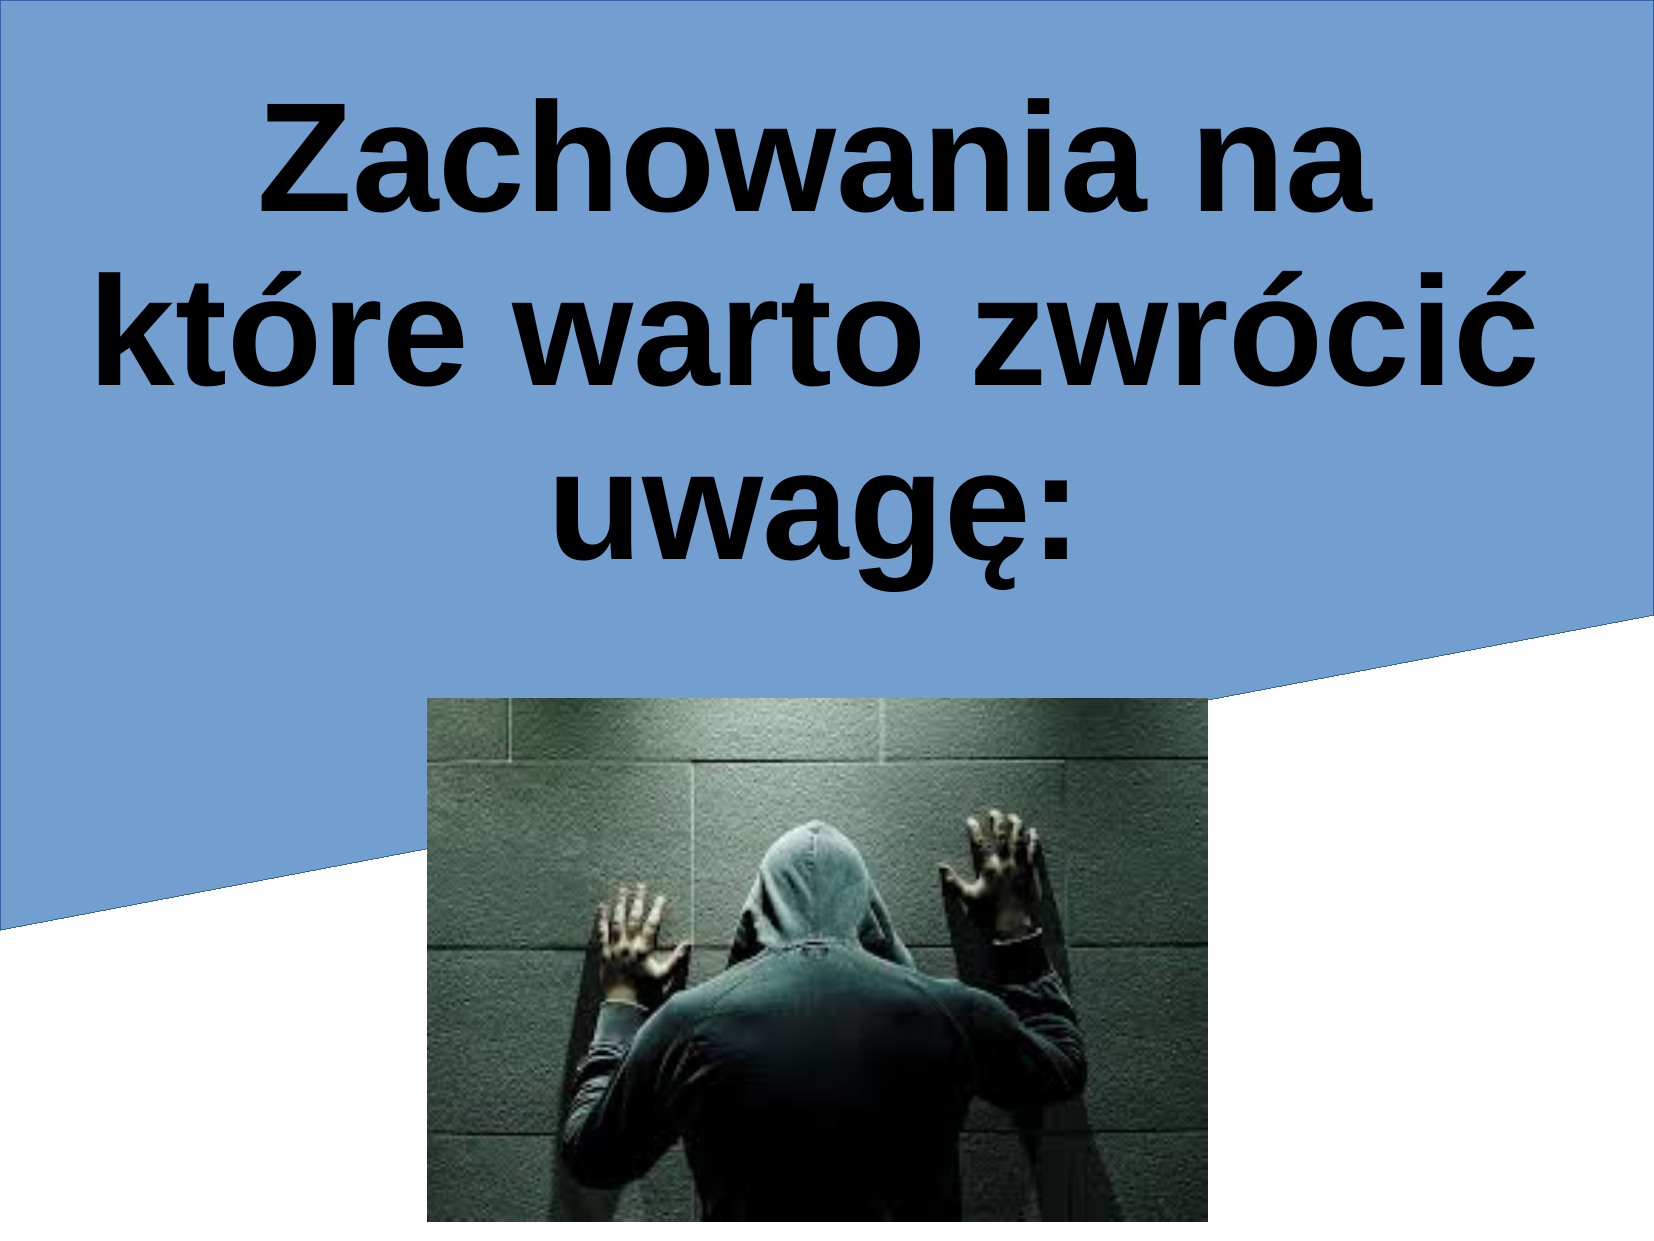

# Zachowania na które warto zwrócić uwagę: